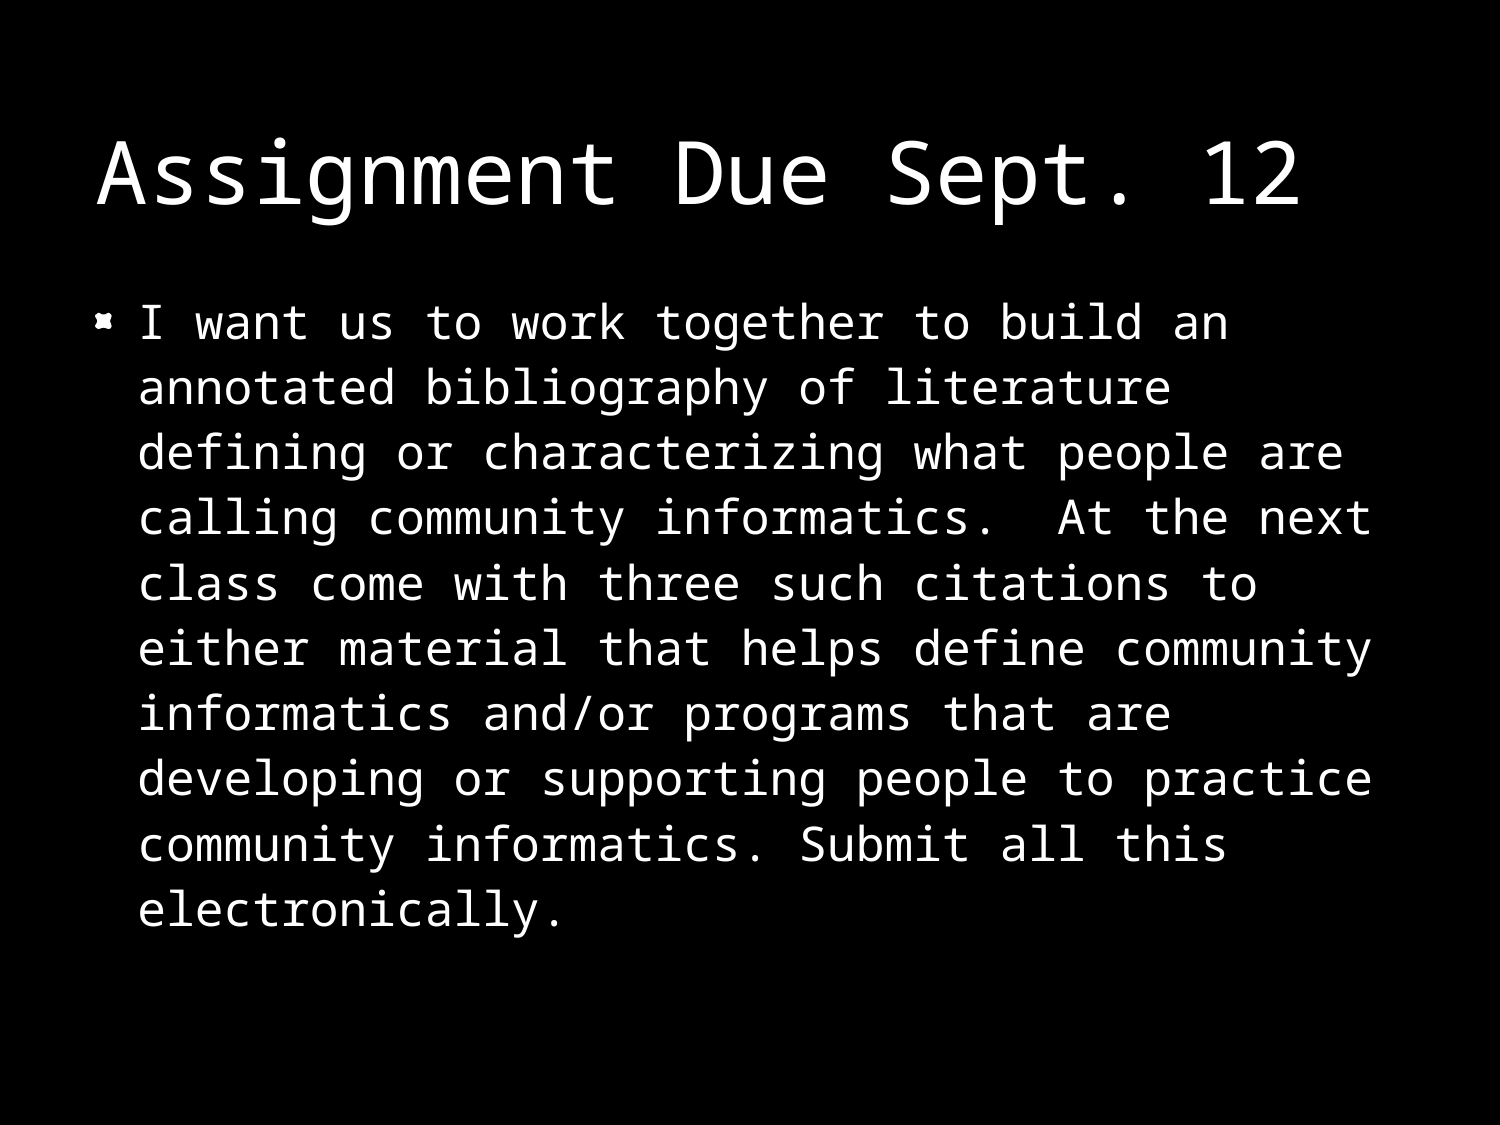

# Assignment Due Sept. 12
I want us to work together to build an annotated bibliography of literature defining or characterizing what people are calling community informatics. At the next class come with three such citations to either material that helps define community informatics and/or programs that are developing or supporting people to practice community informatics. Submit all this electronically.